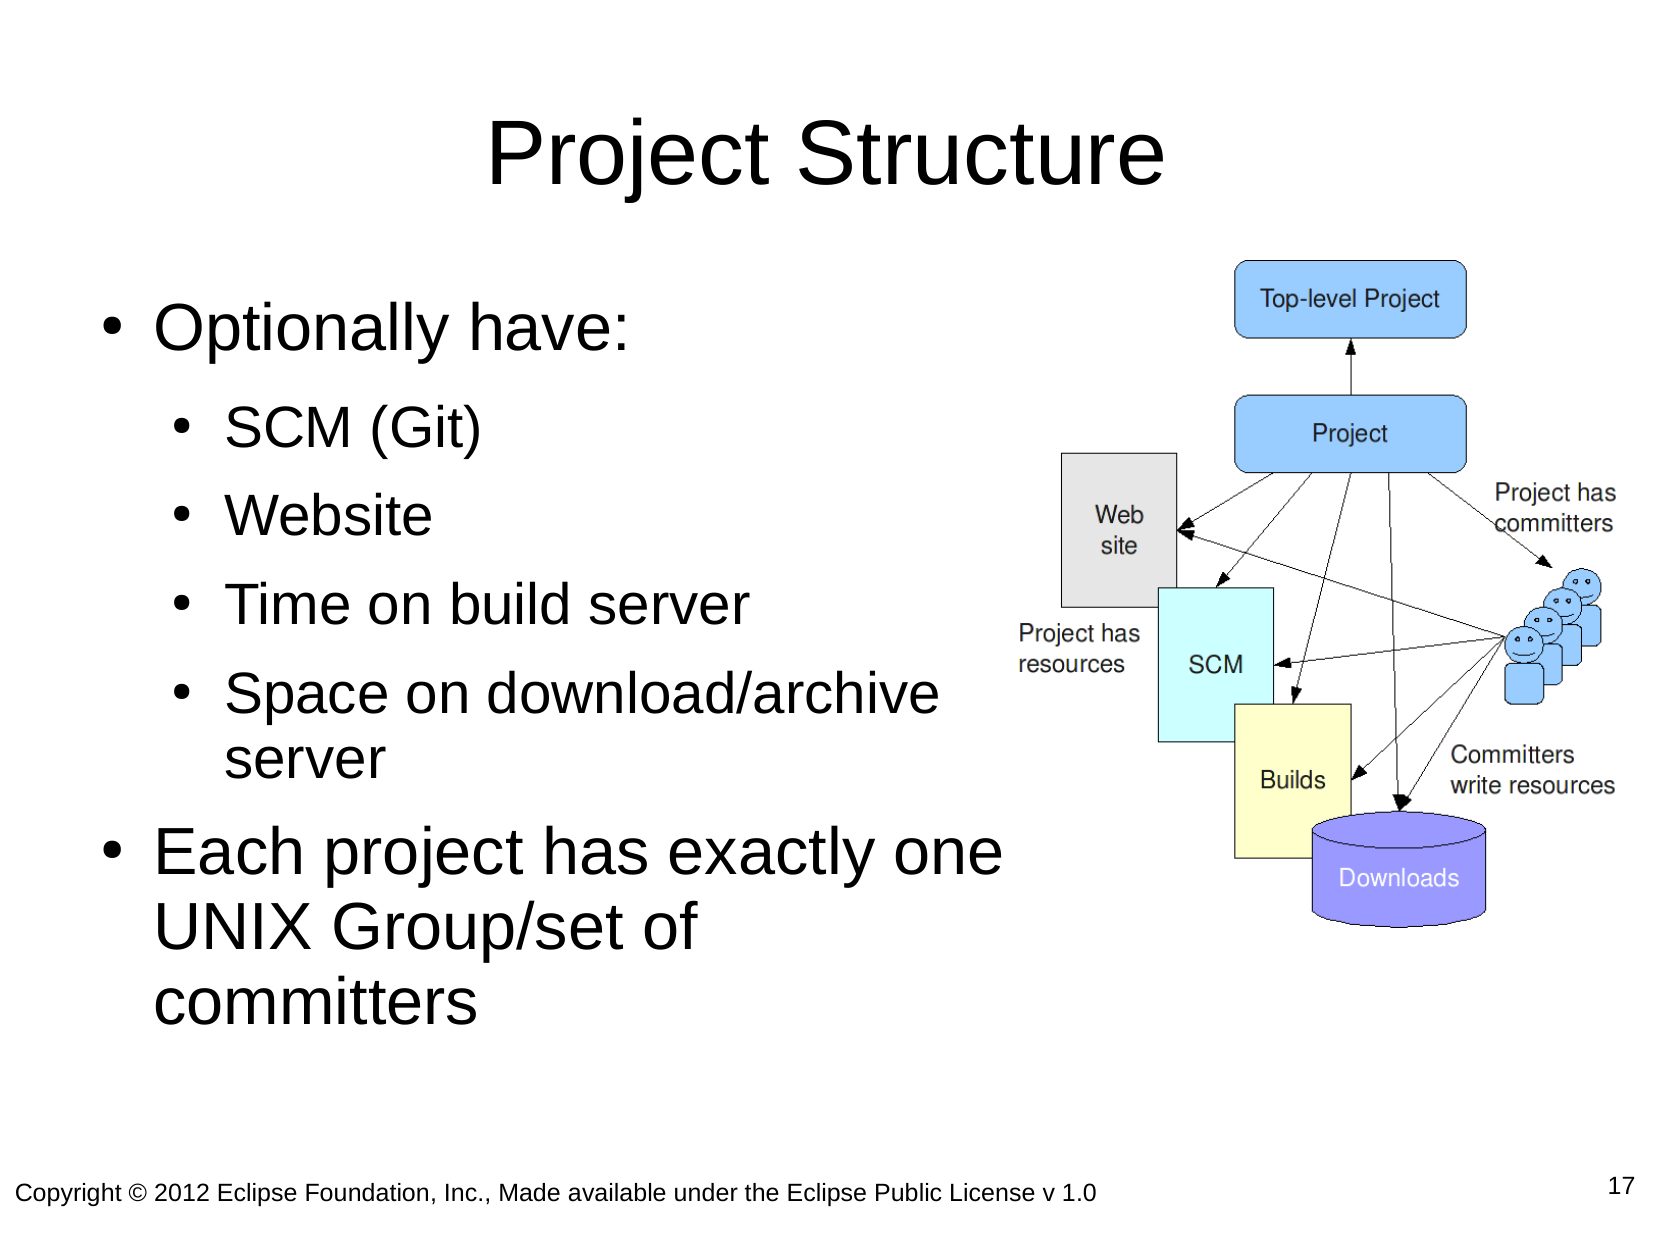

# Project Structure
Optionally have:
SCM (Git)
Website
Time on build server
Space on download/archive server
Each project has exactly one UNIX Group/set of committers
17